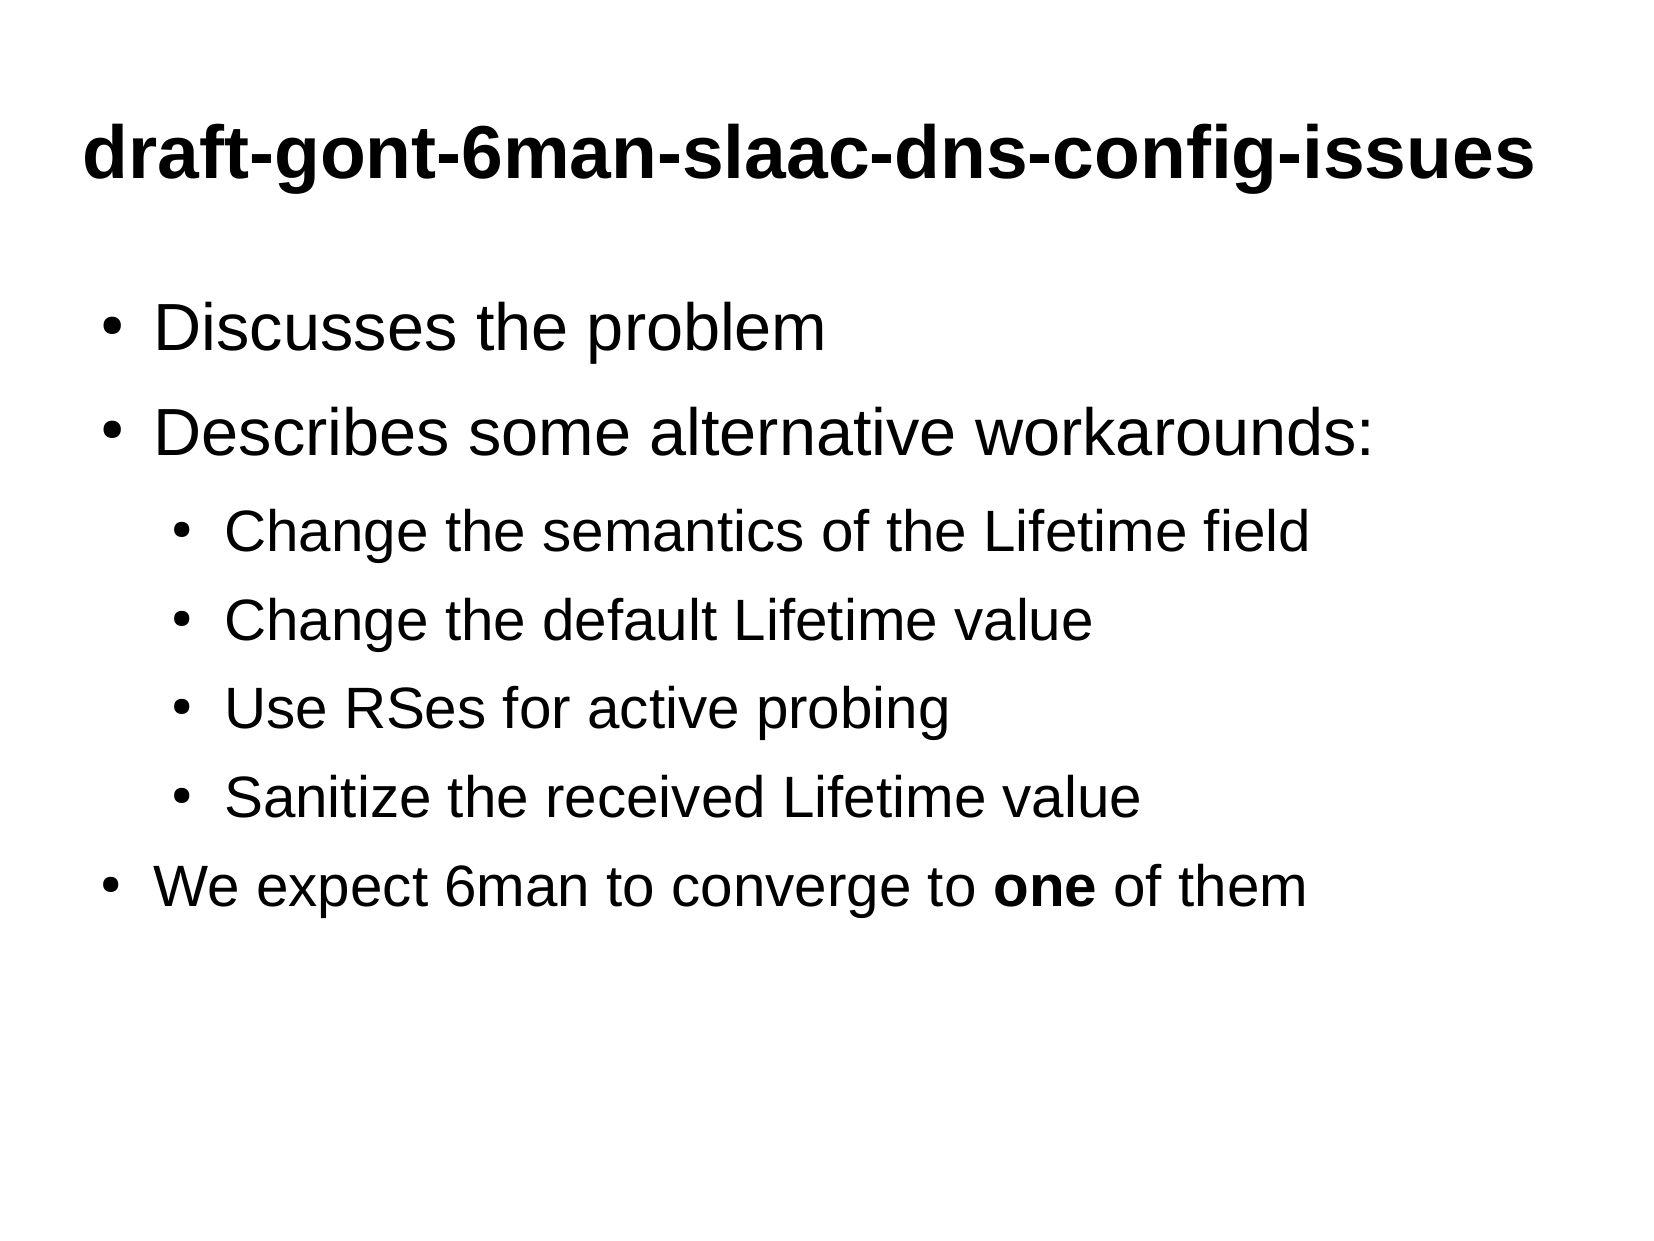

# draft-gont-6man-slaac-dns-config-issues
Discusses the problem
Describes some alternative workarounds:
Change the semantics of the Lifetime field
Change the default Lifetime value
Use RSes for active probing
Sanitize the received Lifetime value
We expect 6man to converge to one of them